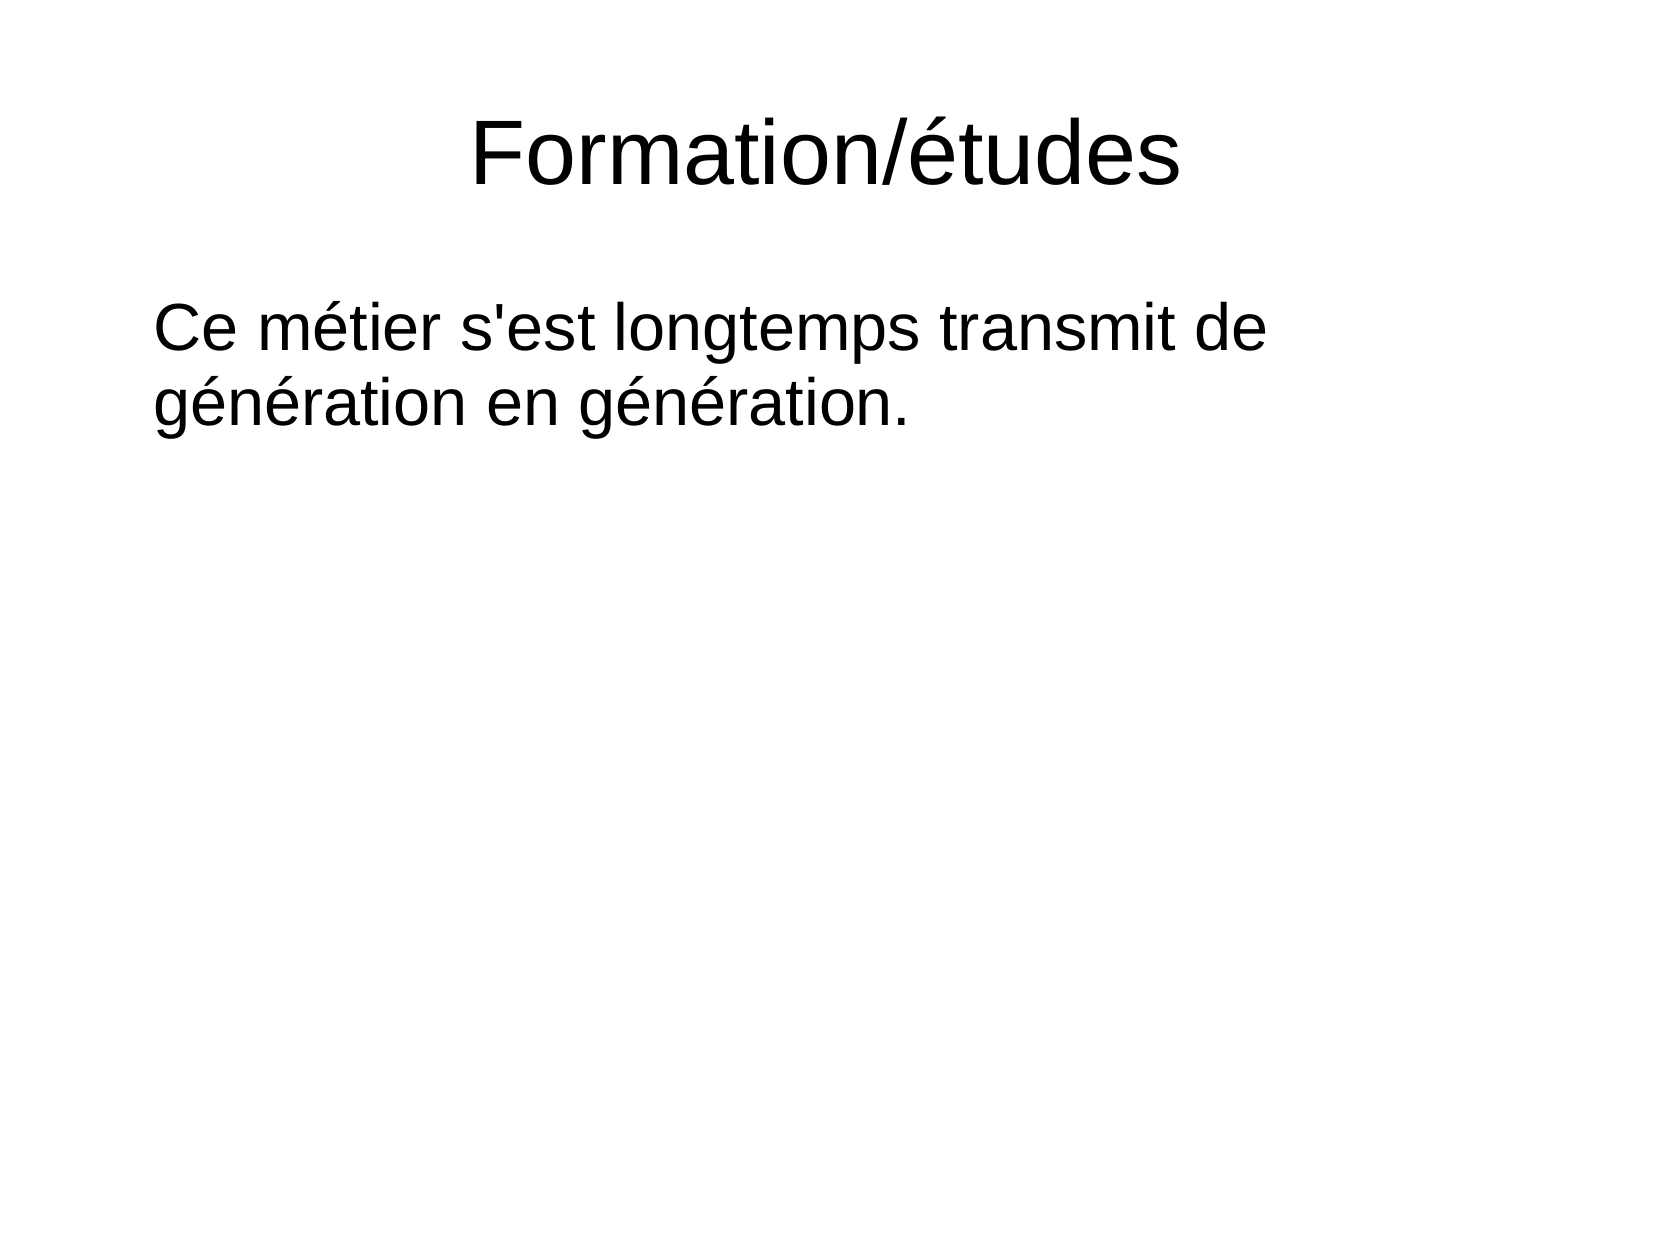

# Formation/études
Ce métier s'est longtemps transmit de génération en génération.